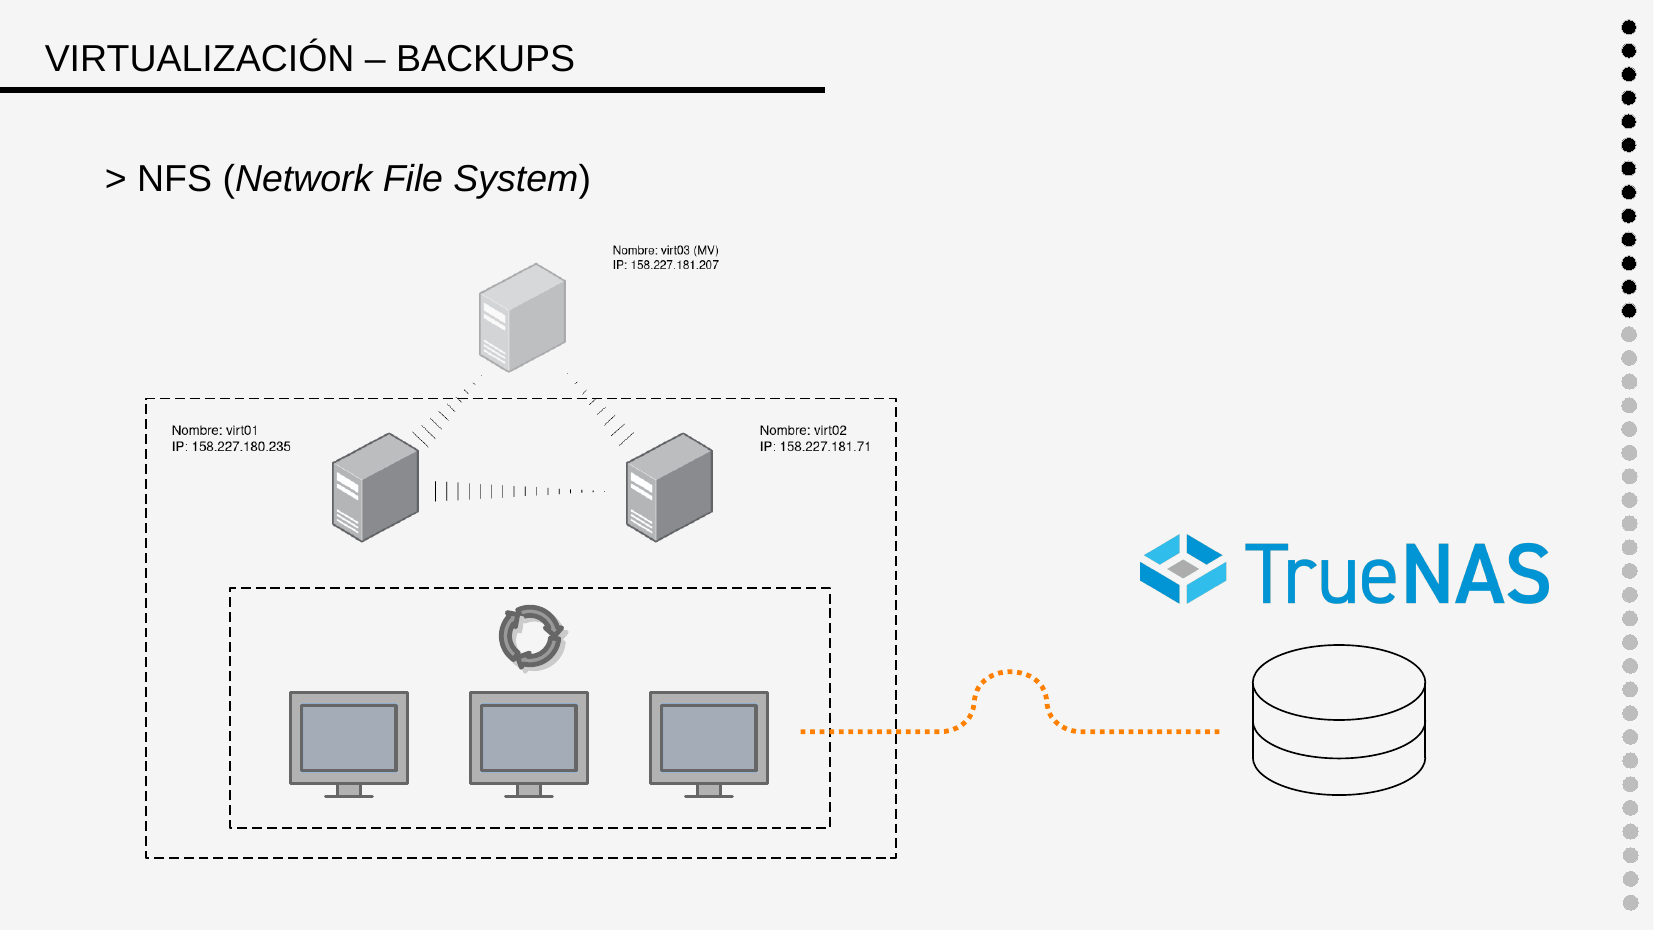

VIRTUALIZACIÓN – BACKUPS
> NFS (Network File System)